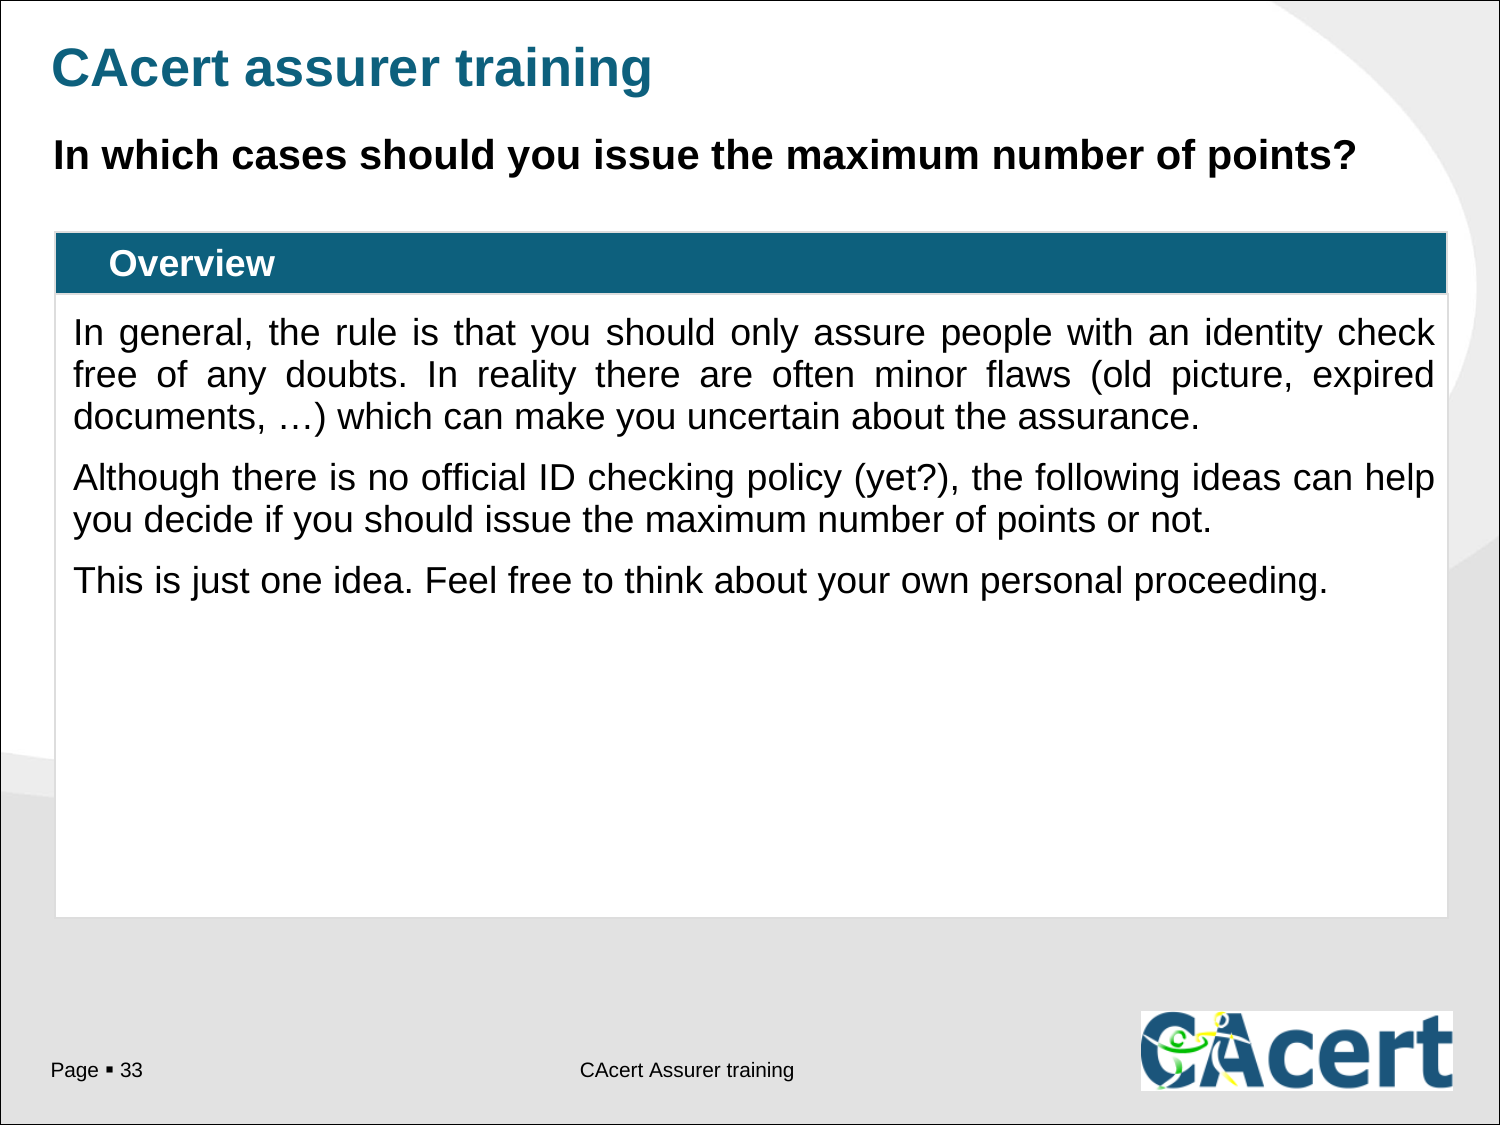

# CAcert assurer training
In which cases should you issue the maximum number of points?
Overview
In general, the rule is that you should only assure people with an identity check free of any doubts. In reality there are often minor flaws (old picture, expired documents, …) which can make you uncertain about the assurance.
Although there is no official ID checking policy (yet?), the following ideas can help you decide if you should issue the maximum number of points or not.
This is just one idea. Feel free to think about your own personal proceeding.
CAcert Assurer training